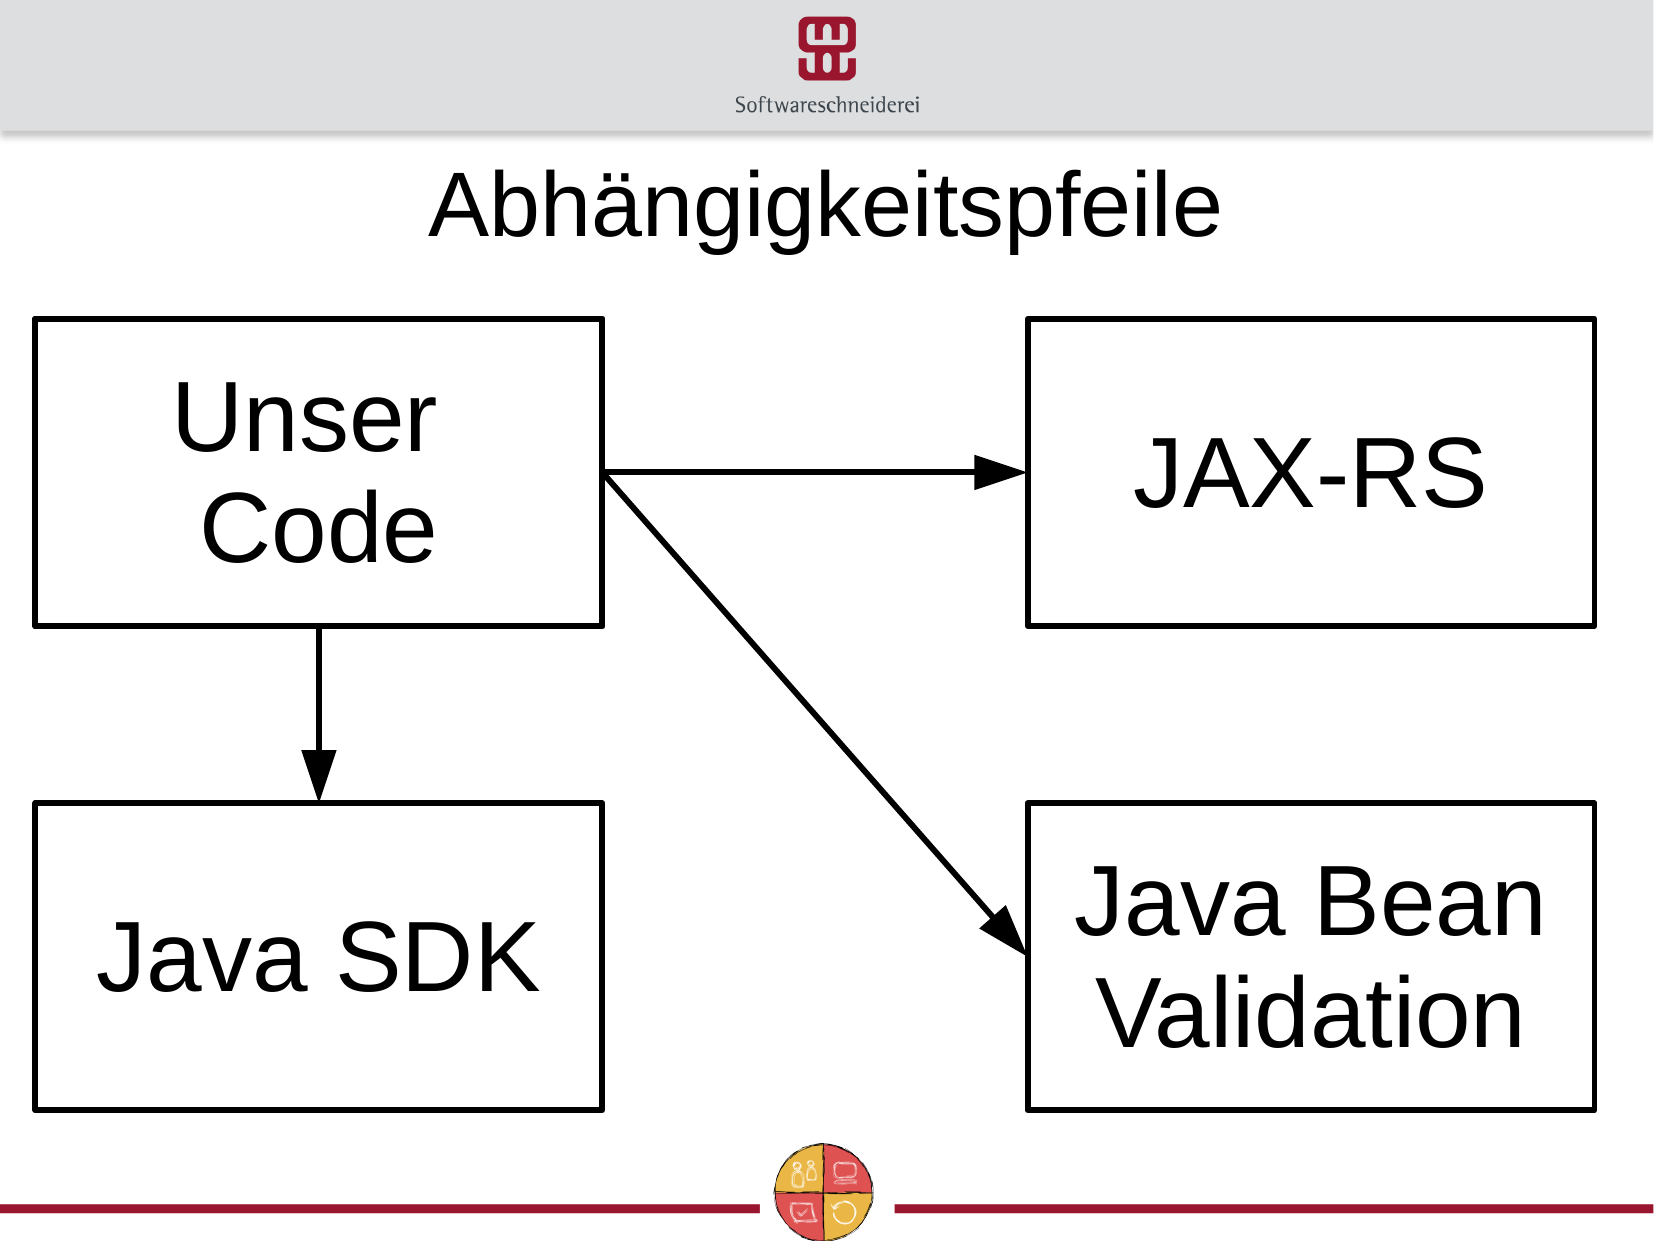

# Abhängigkeitspfeile
Unser
Code
Unser
Code
JAX-RS
Java SDK
Java Bean
Validation